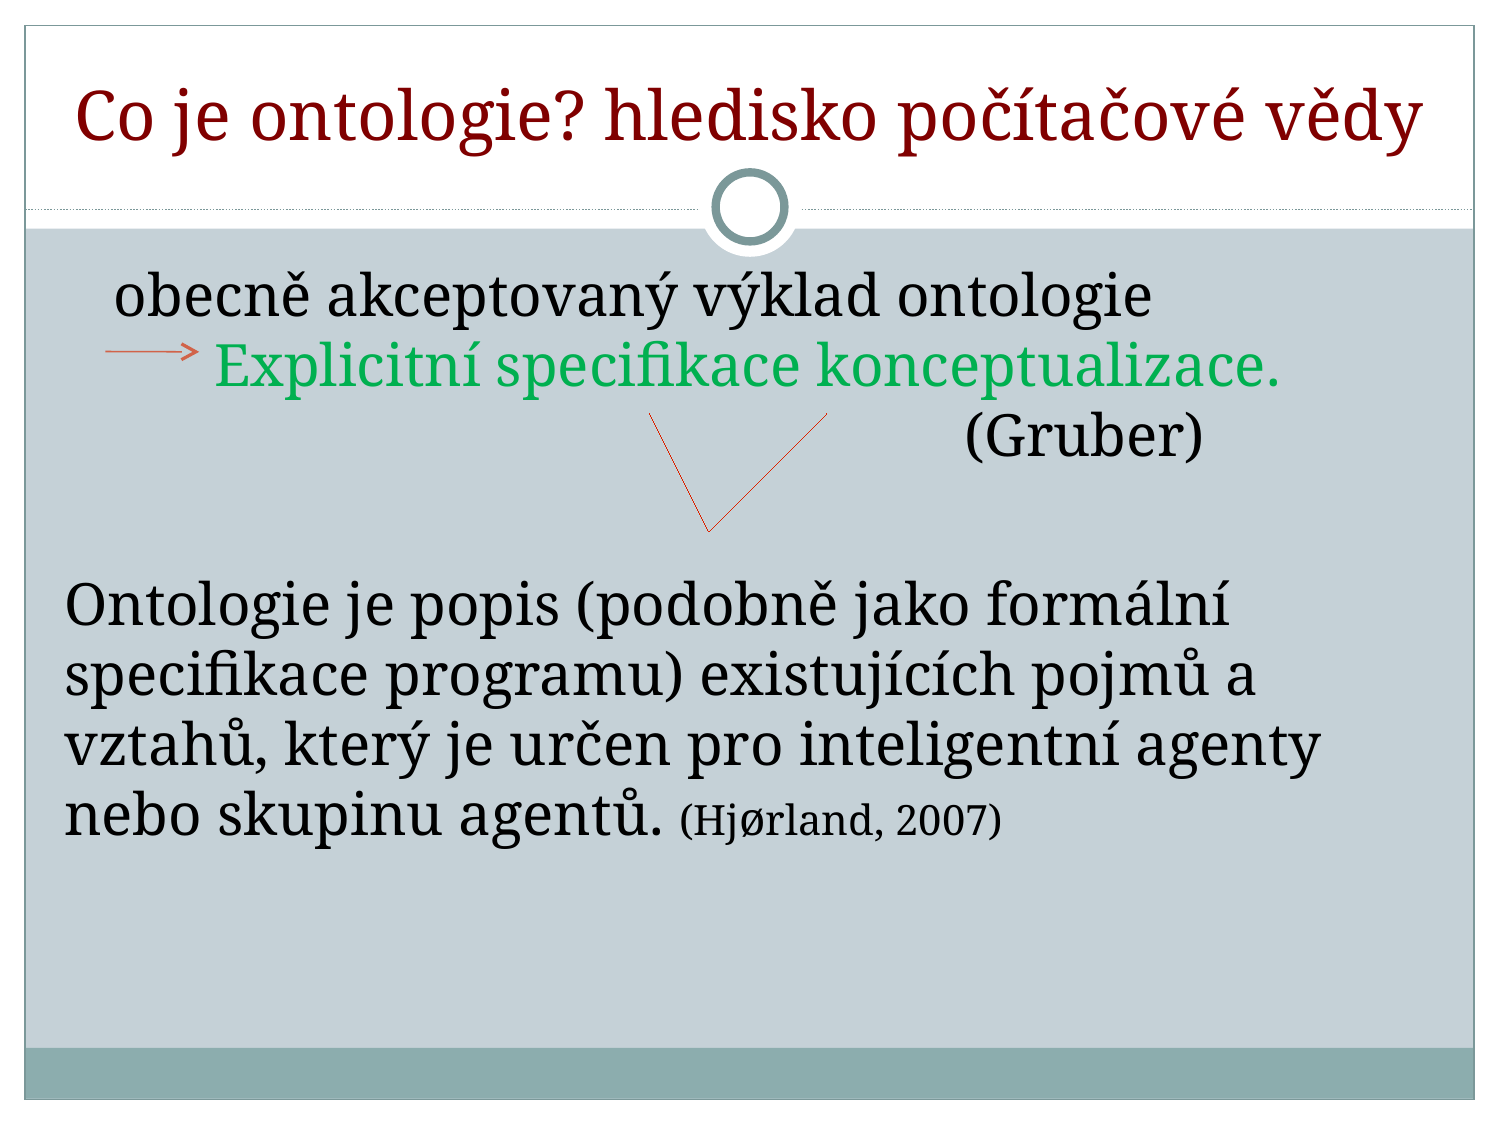

# Co je ontologie? hledisko počítačové vědy
obecně akceptovaný výklad ontologie
	Explicitní specifikace konceptualizace.
						(Gruber)
Ontologie je popis (podobně jako formální specifikace programu) existujících pojmů a vztahů, který je určen pro inteligentní agenty nebo skupinu agentů. (Hjørland, 2007)